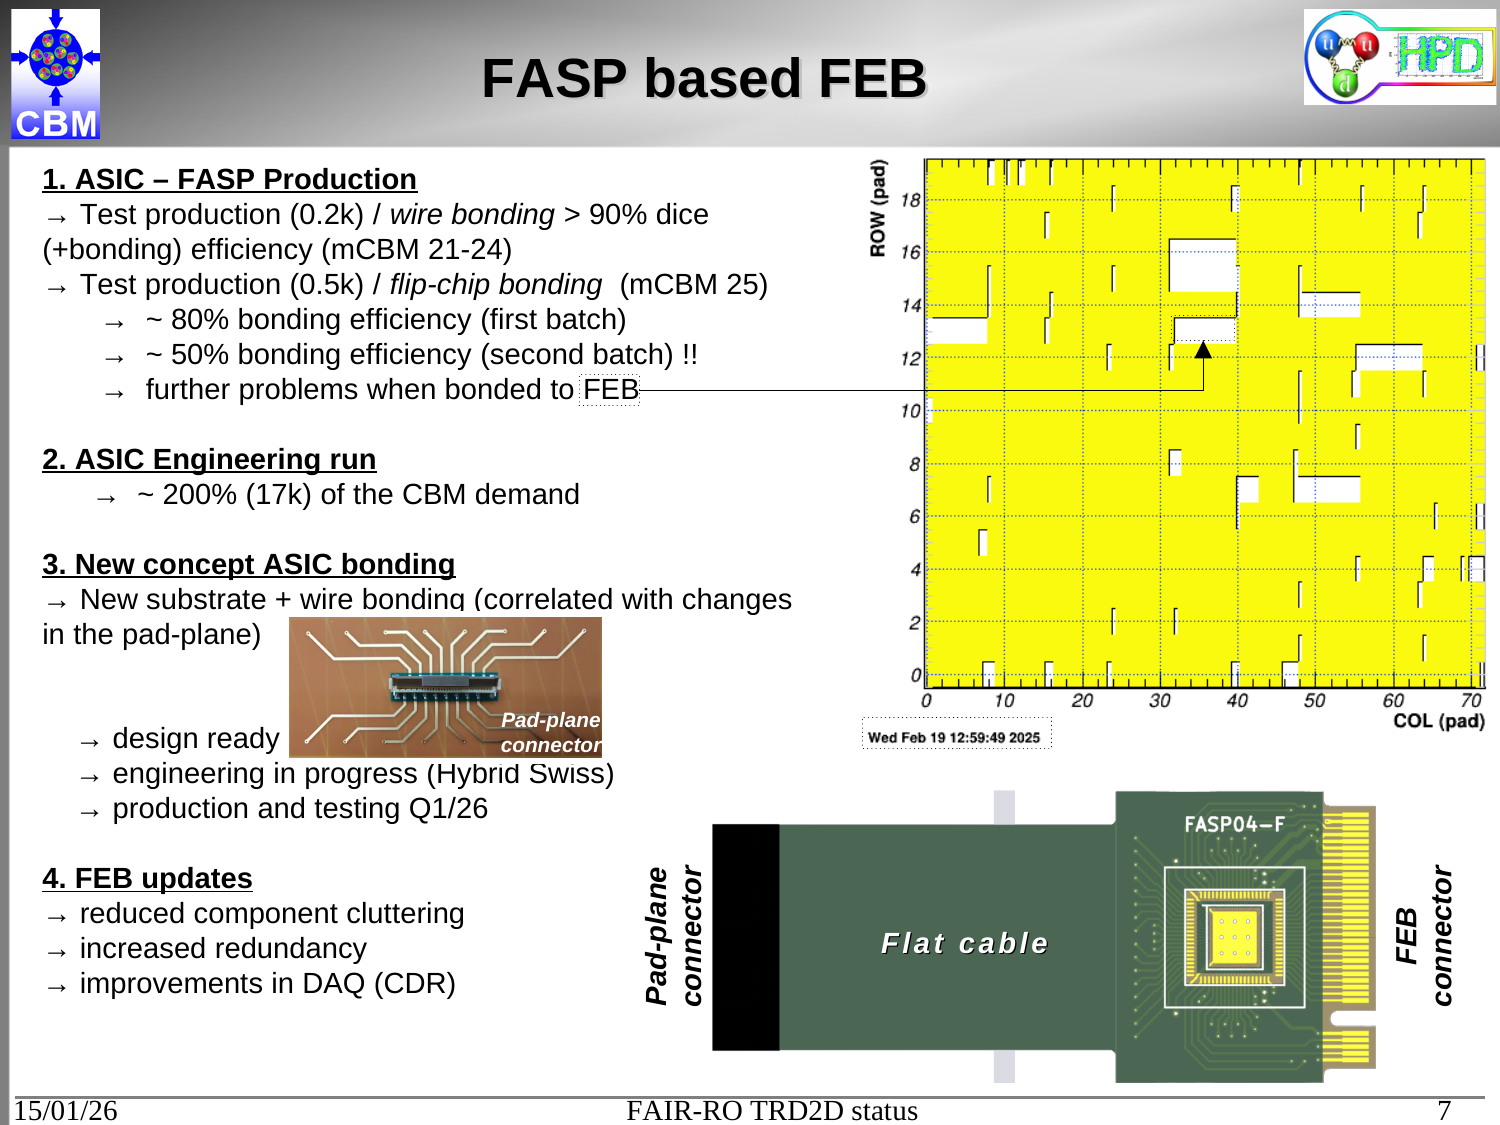

# FASP based FEB
1. ASIC – FASP Production
→ Test production (0.2k) / wire bonding > 90% dice (+bonding) efficiency (mCBM 21-24)
→ Test production (0.5k) / flip-chip bonding (mCBM 25)
 → ~ 80% bonding efficiency (first batch)
 → ~ 50% bonding efficiency (second batch) !!
 → further problems when bonded to FEB
2. ASIC Engineering run
 → ~ 200% (17k) of the CBM demand
3. New concept ASIC bonding
→ New substrate + wire bonding (correlated with changes in the pad-plane)
 → design ready
 → engineering in progress (Hybrid Swiss)
 → production and testing Q1/26
4. FEB updates
→ reduced component cluttering
→ increased redundancy
→ improvements in DAQ (CDR)
Pad-plane
connector
Pad-plane
connector
FEB
connector
Flat cable
15/01/26
FAIR-RO TRD2D status
7